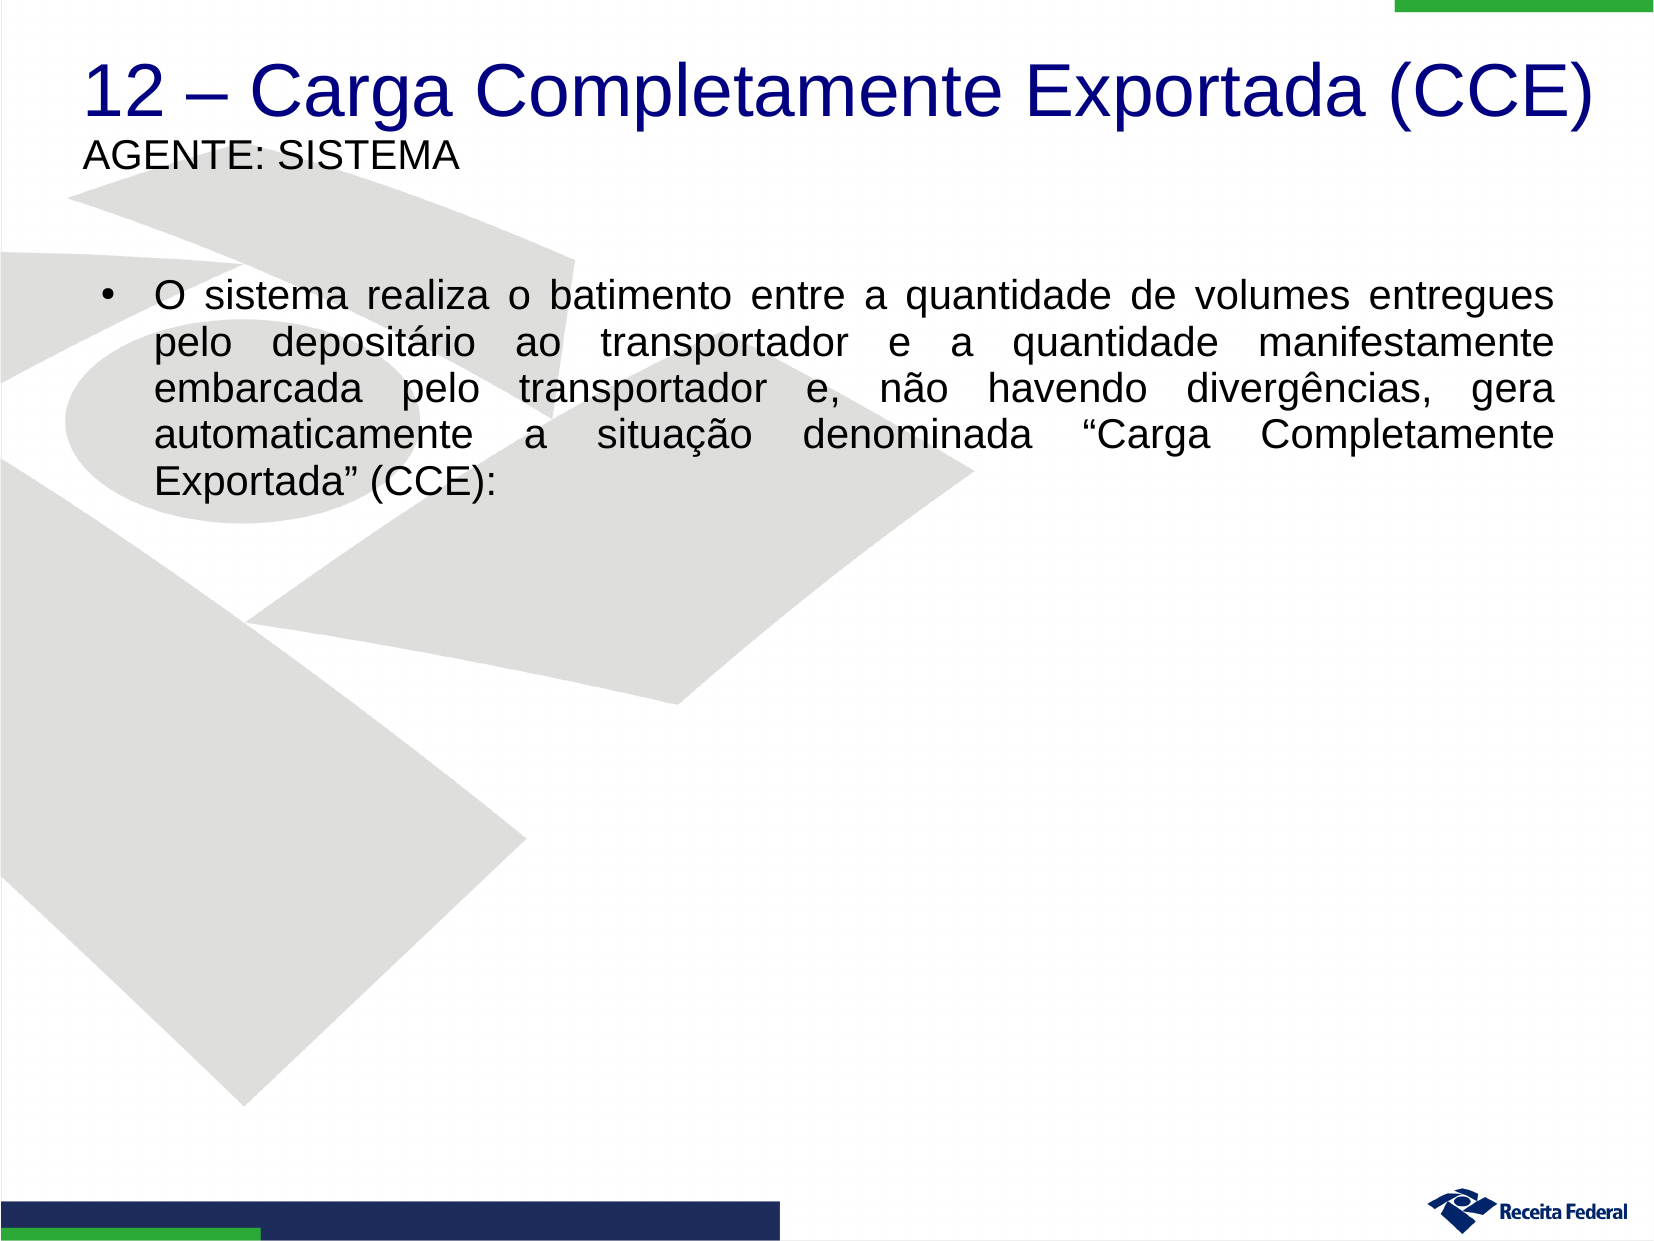

12 – Carga Completamente Exportada (CCE)
AGENTE: SISTEMA
#
O sistema realiza o batimento entre a quantidade de volumes entregues pelo depositário ao transportador e a quantidade manifestamente embarcada pelo transportador e, não havendo divergências, gera automaticamente a situação denominada “Carga Completamente Exportada” (CCE):